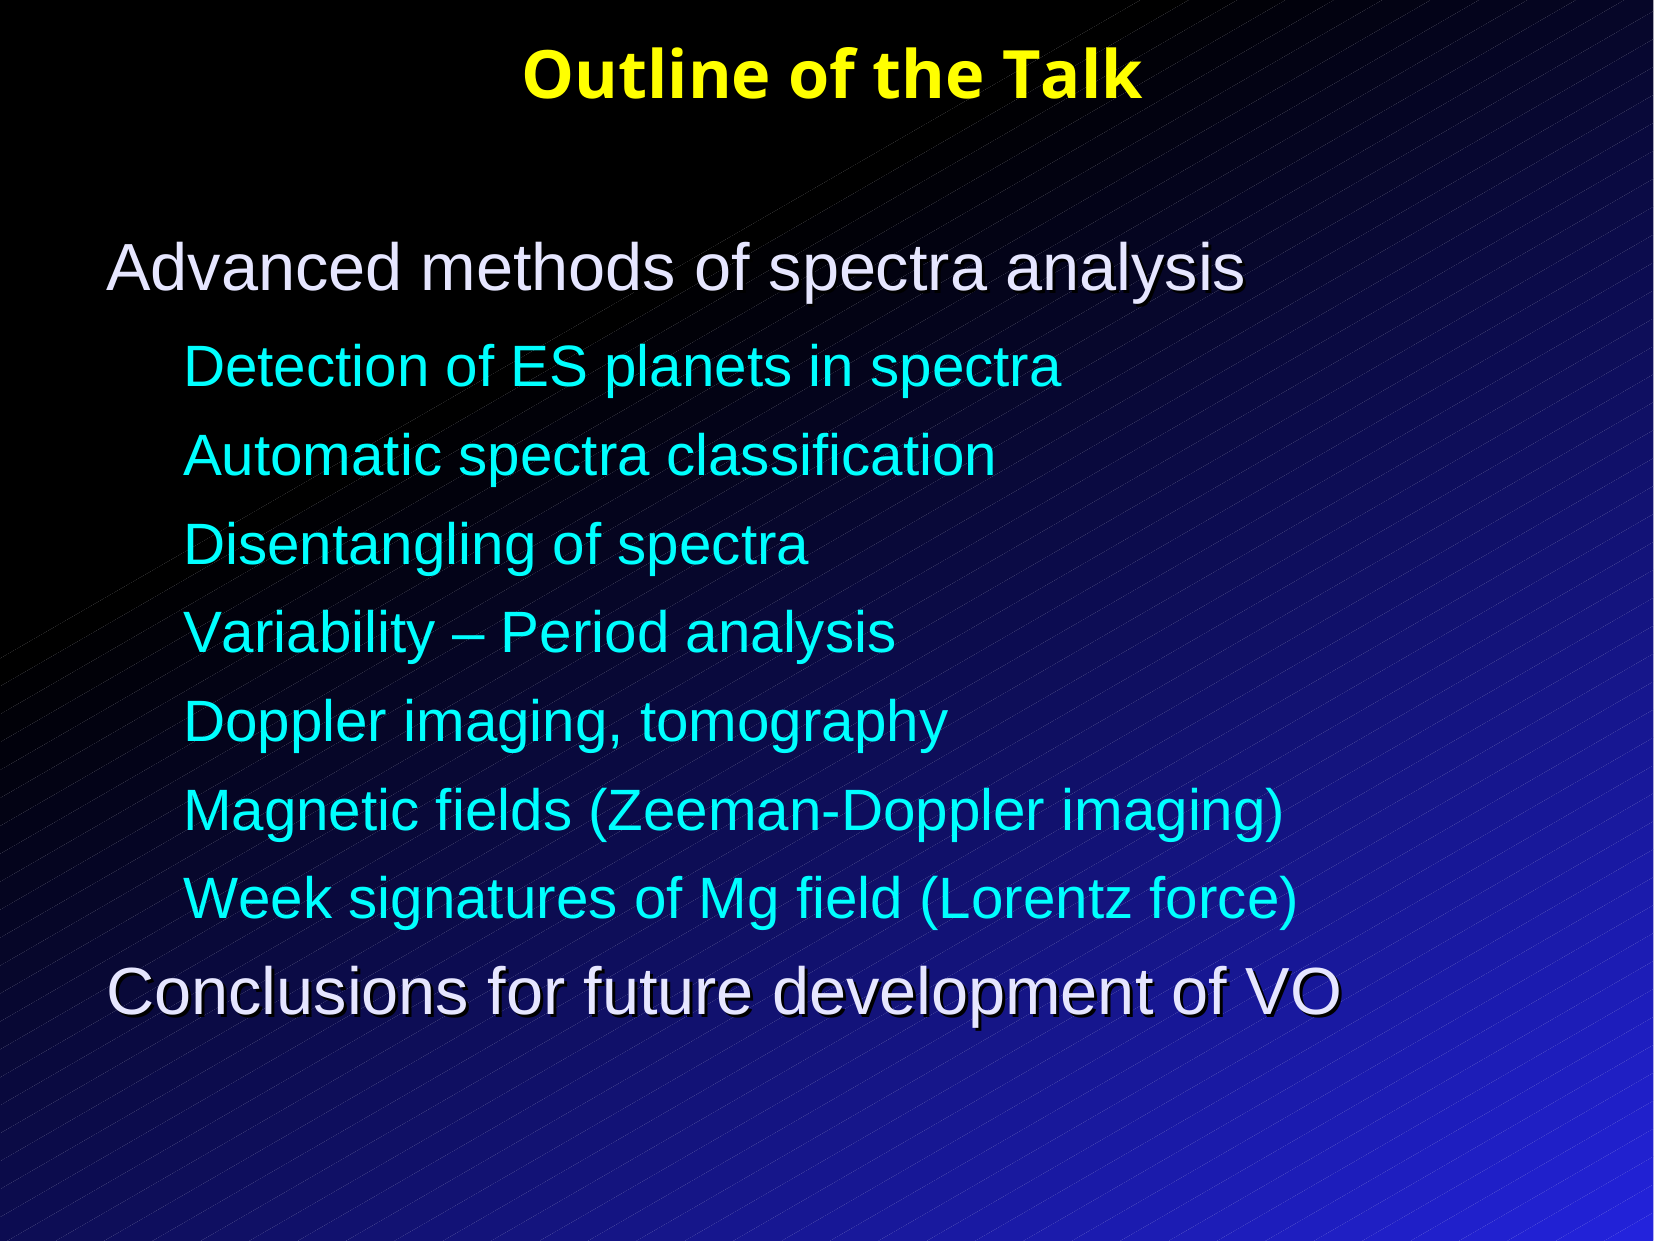

# Outline of the Talk
Advanced methods of spectra analysis
Detection of ES planets in spectra
Automatic spectra classification
Disentangling of spectra
Variability – Period analysis
Doppler imaging, tomography
Magnetic fields (Zeeman-Doppler imaging)
Week signatures of Mg field (Lorentz force)
Conclusions for future development of VO